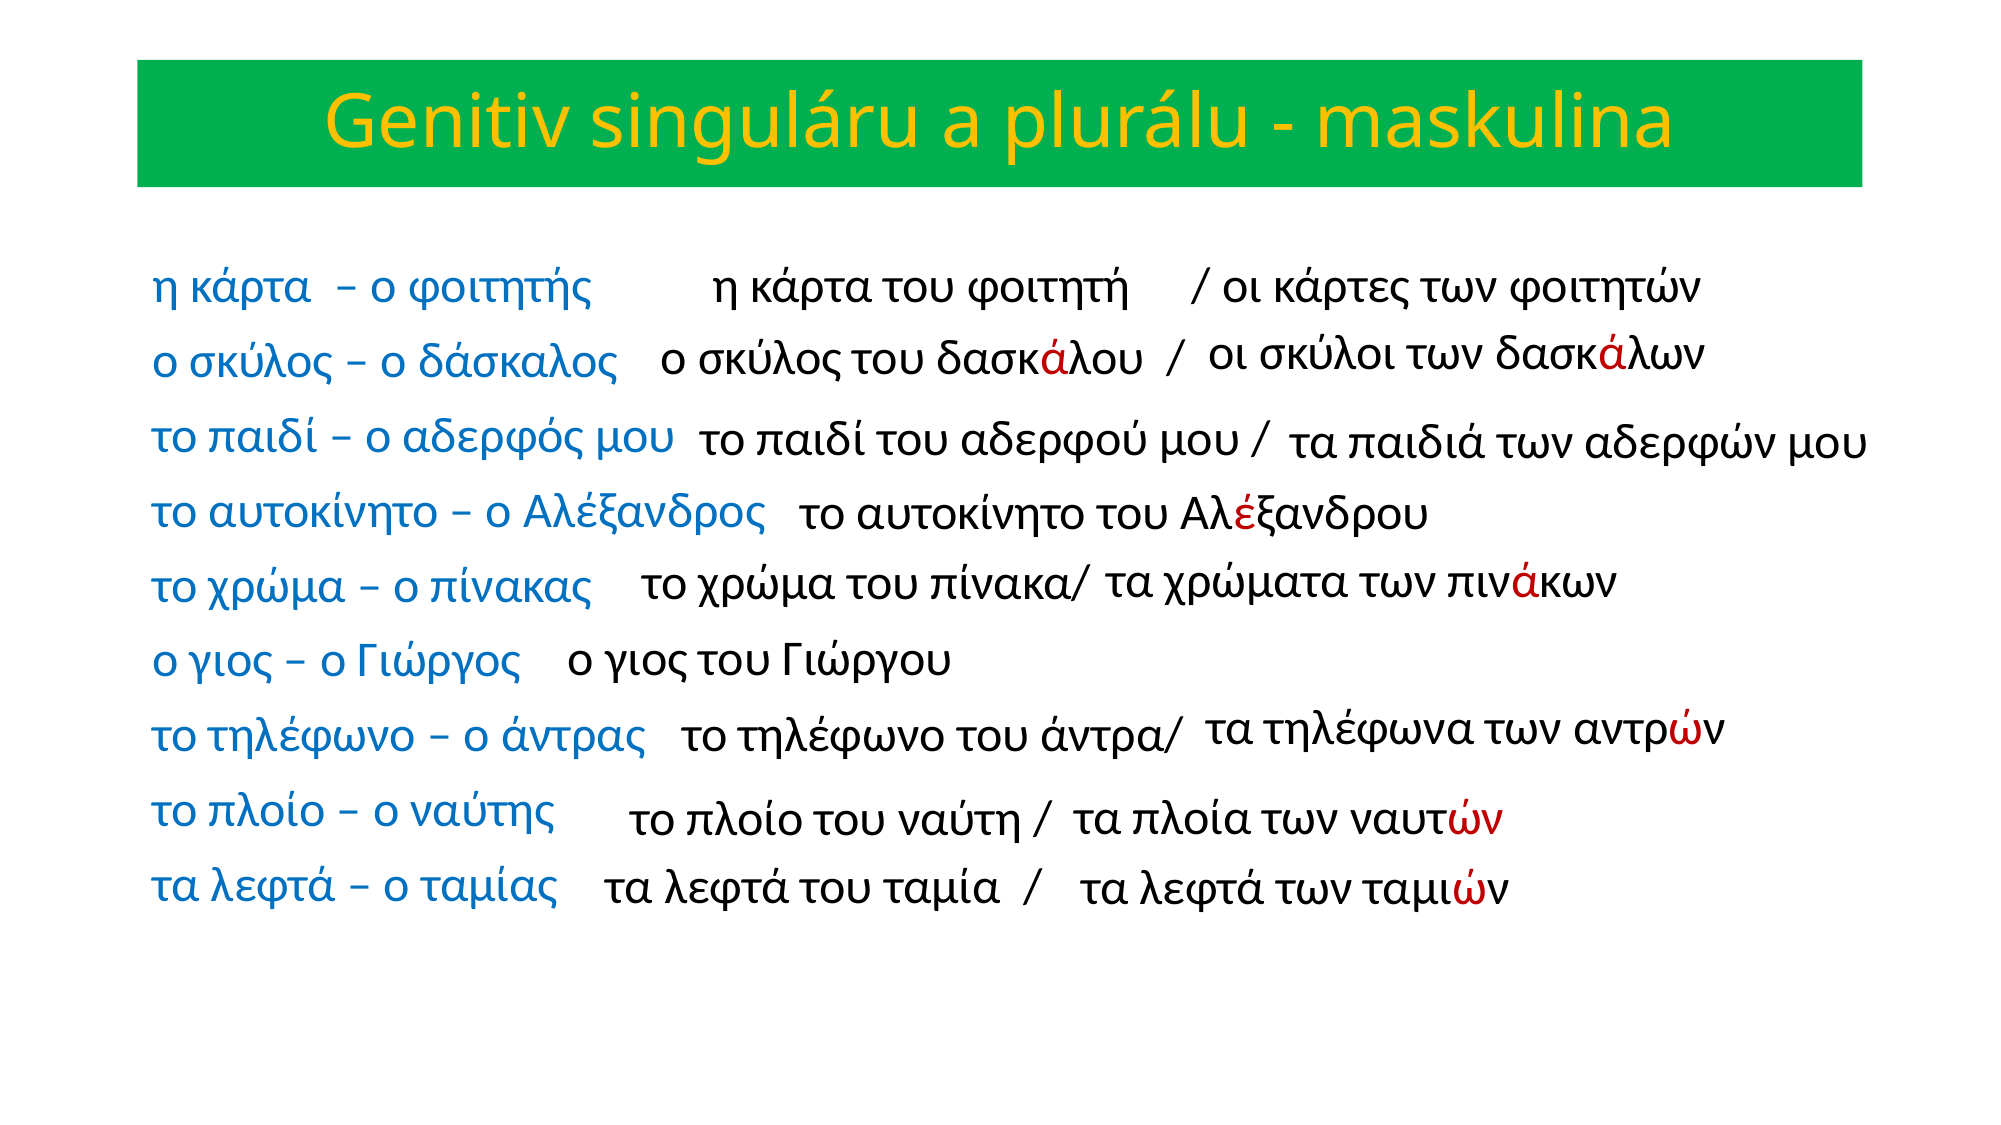

# Genitiv singuláru a plurálu - maskulina
η κάρτα του φοιτητή
/ οι κάρτες των φοιτητών
η κάρτα – ο φοιτητής
ο σκύλος – ο δάσκαλος
το παιδί – ο αδερφός μου
το αυτοκίνητο – ο Αλέξανδρος
το χρώμα – ο πίνακας
ο γιος – ο Γιώργος
το τηλέφωνο – ο άντρας
το πλοίο – ο ναύτης
τα λεφτά – ο ταμίας
οι σκύλοι των δασκάλων
ο σκύλος του δασκάλου /
το παιδί του αδερφού μου /
τα παιδιά των αδερφών μου
το αυτοκίνητο του Αλέξανδρου
τα χρώματα των πινάκων
το χρώμα του πίνακα/
ο γιος του Γιώργου
τα τηλέφωνα των αντρών
το τηλέφωνο του άντρα/
τα πλοία των ναυτών
το πλοίο του ναύτη /
τα λεφτά του ταμία /
τα λεφτά των ταμιών